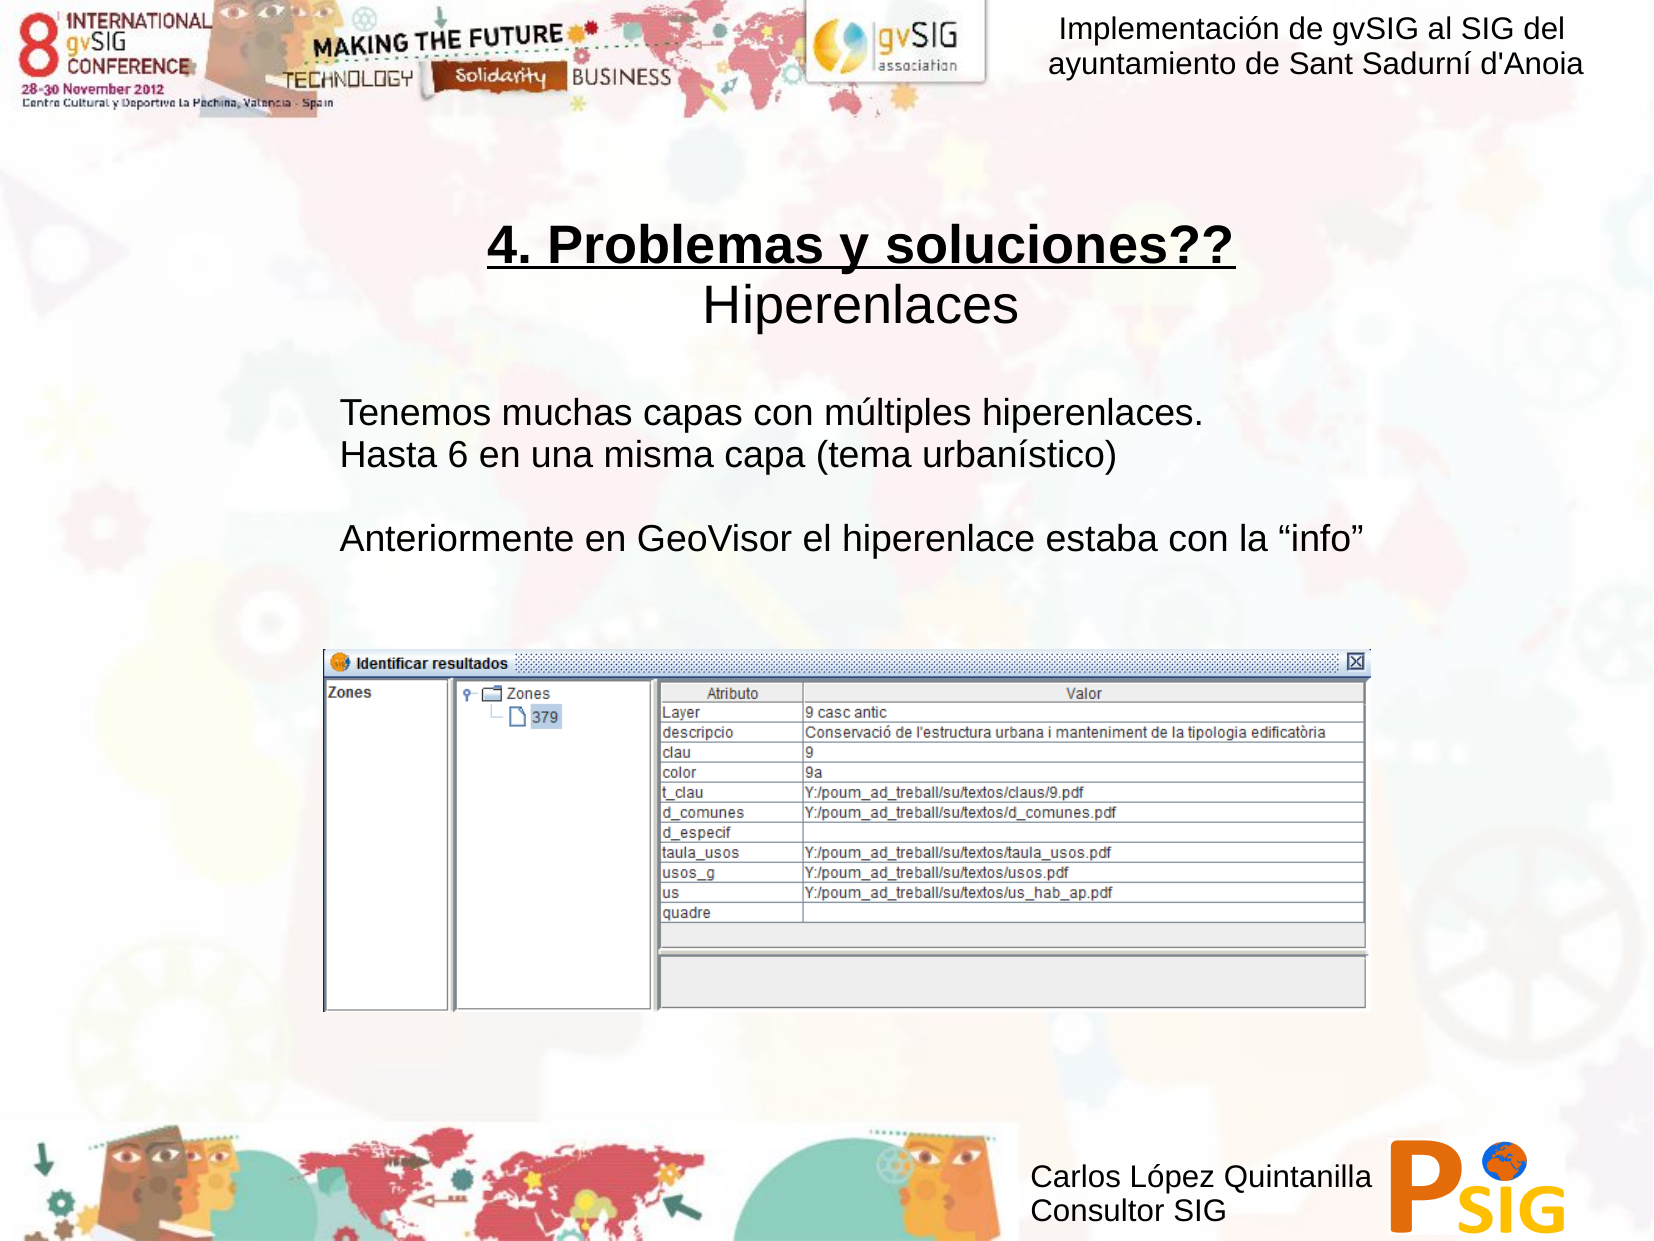

4. Problemas y soluciones??
Hiperenlaces
Tenemos muchas capas con múltiples hiperenlaces.
Hasta 6 en una misma capa (tema urbanístico)
Anteriormente en GeoVisor el hiperenlace estaba con la “info”